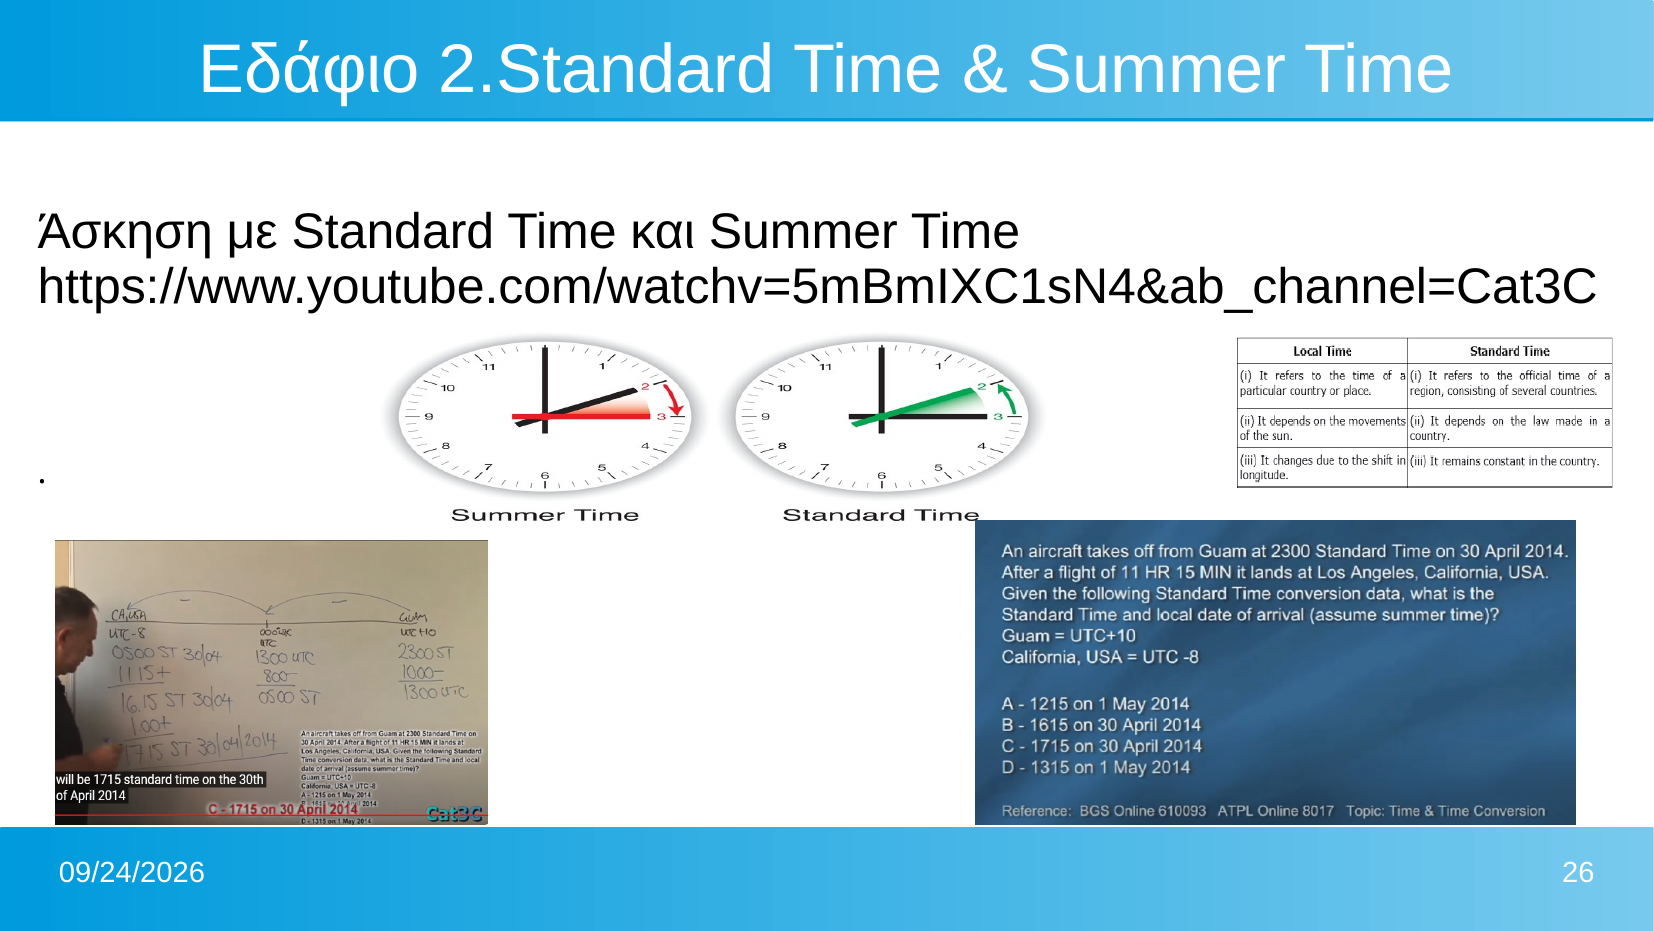

# Εδάφιο 2.Standard Time & Summer Time
Άσκηση με Standard Time και Summer Time https://www.youtube.com/watchv=5mBmIXC1sN4&ab_channel=Cat3C
.
26